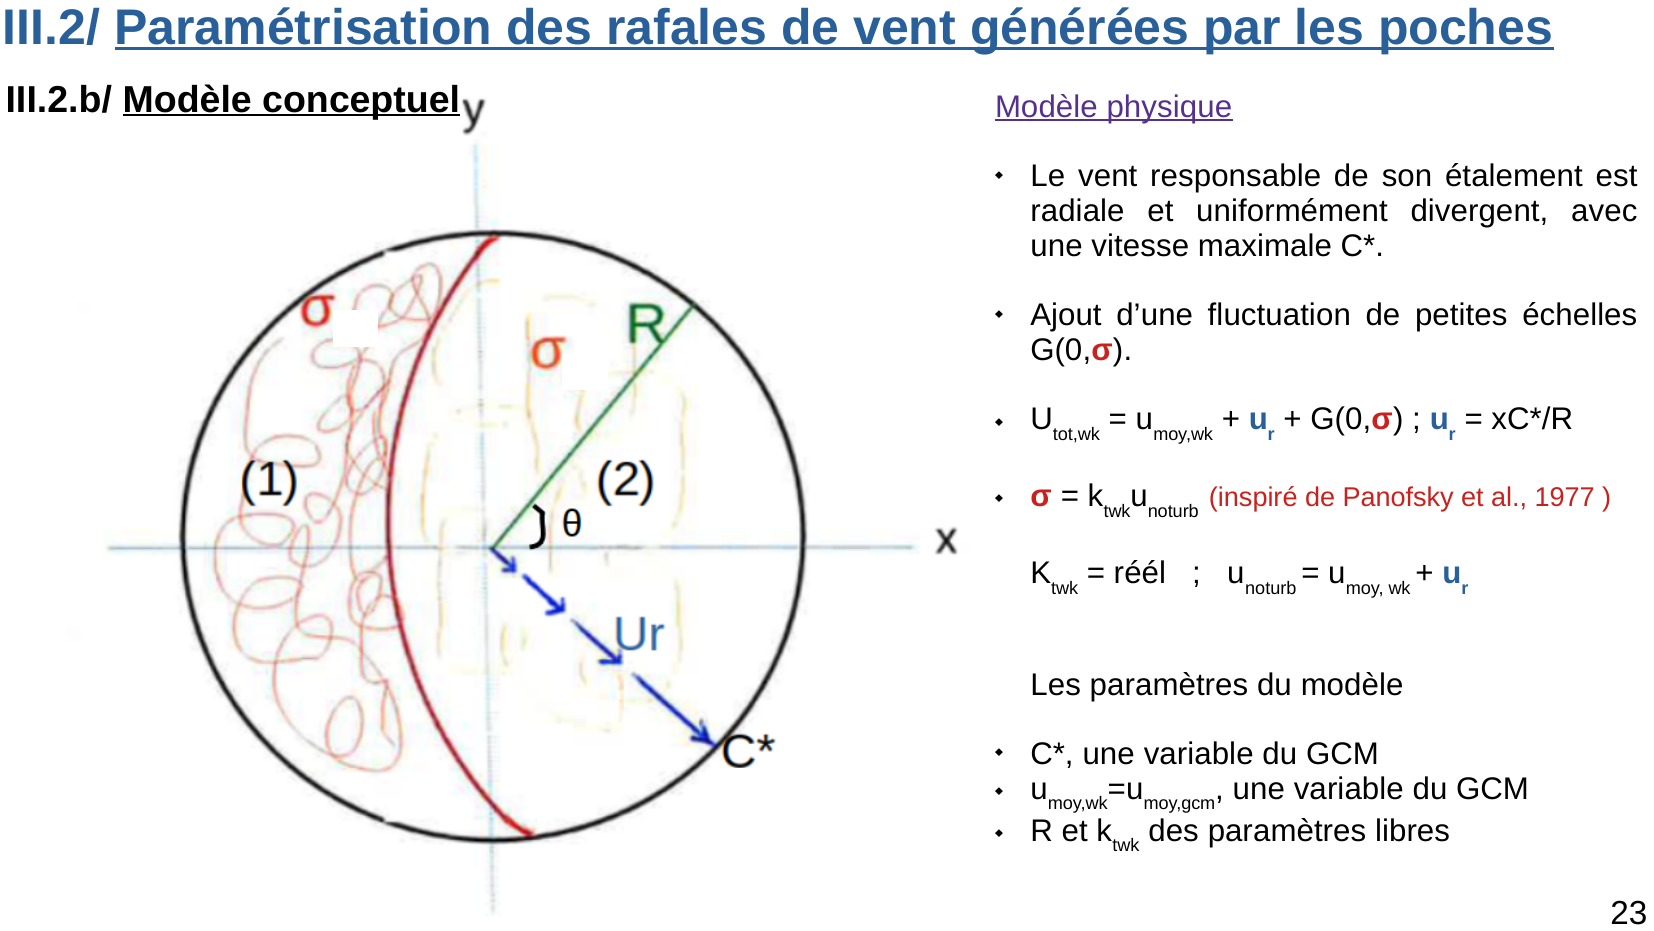

III.2/ Paramétrisation des rafales de vent générées par les poches
III.2.b/ Modèle conceptuel
Modèle physique
Le vent responsable de son étalement est radiale et uniformément divergent, avec une vitesse maximale C*.
Ajout d’une fluctuation de petites échelles G(0,σ).
Utot,wk = umoy,wk + ur + G(0,σ) ; ur = xC*/R
σ = ktwkunoturb (inspiré de Panofsky et al., 1977 )
Ktwk = réél  ; unoturb = umoy, wk + ur
Les paramètres du modèle
C*, une variable du GCM
umoy,wk=umoy,gcm, une variable du GCM
R et ktwk des paramètres libres
23